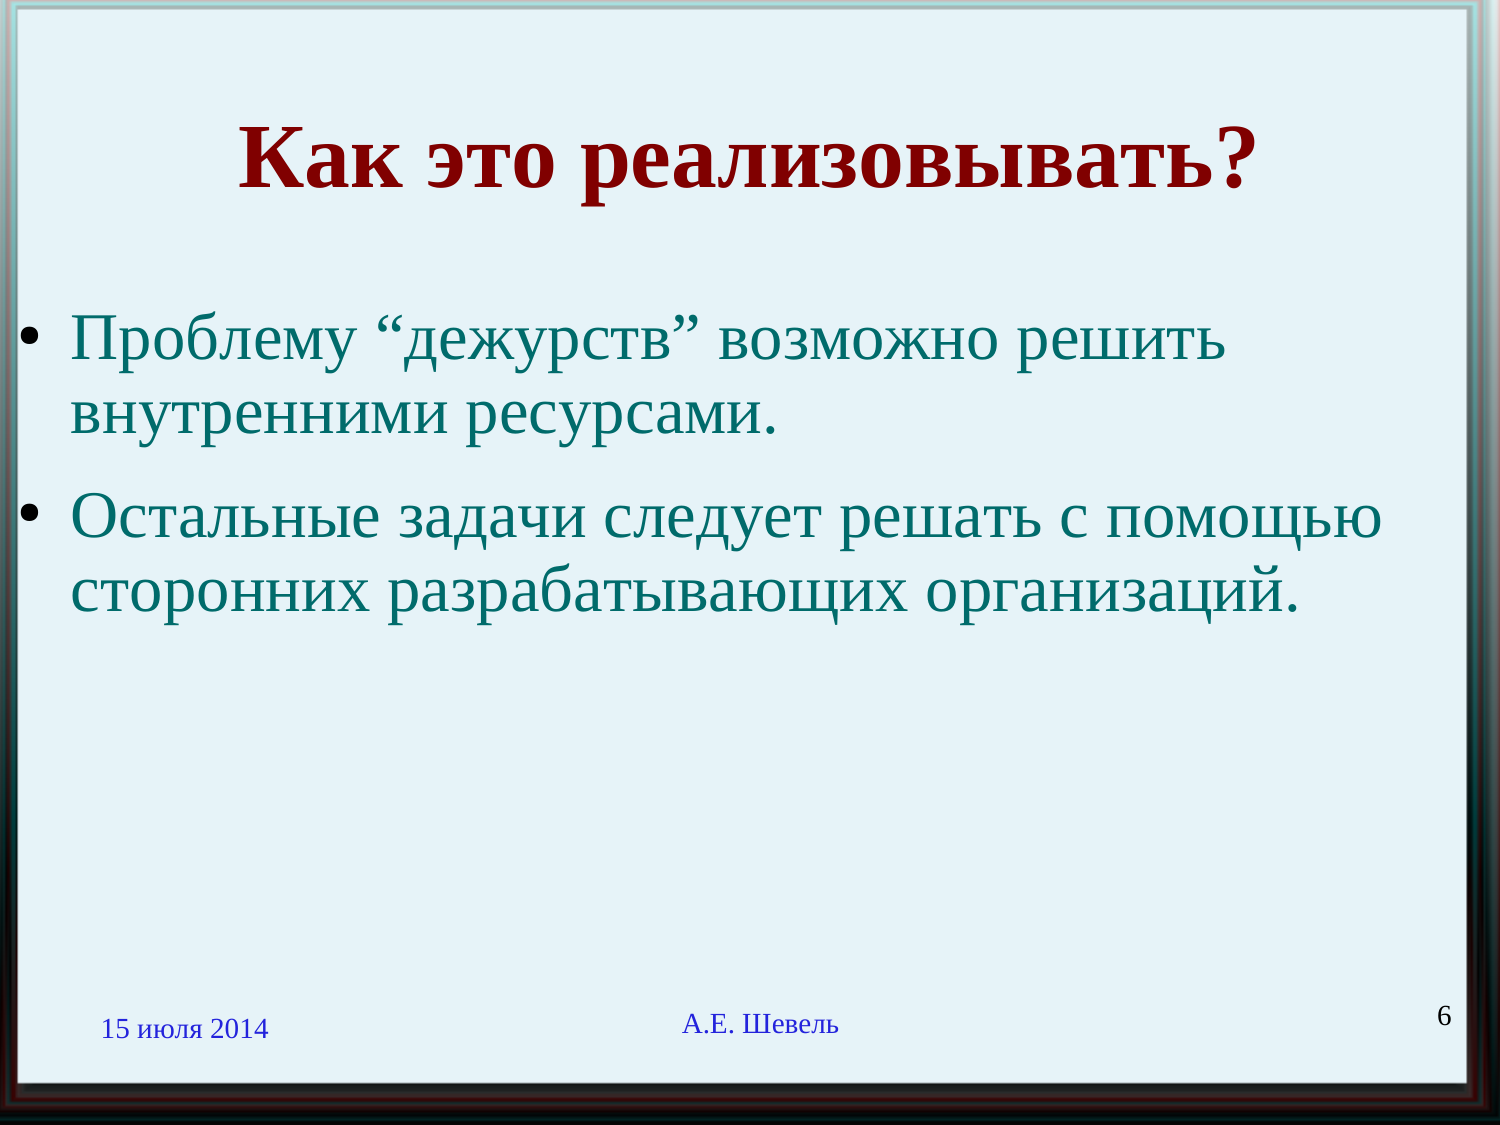

Как это реализовывать?
#
Проблему “дежурств” возможно решить внутренними ресурсами.
Остальные задачи следует решать с помощью сторонних разрабатывающих организаций.
6